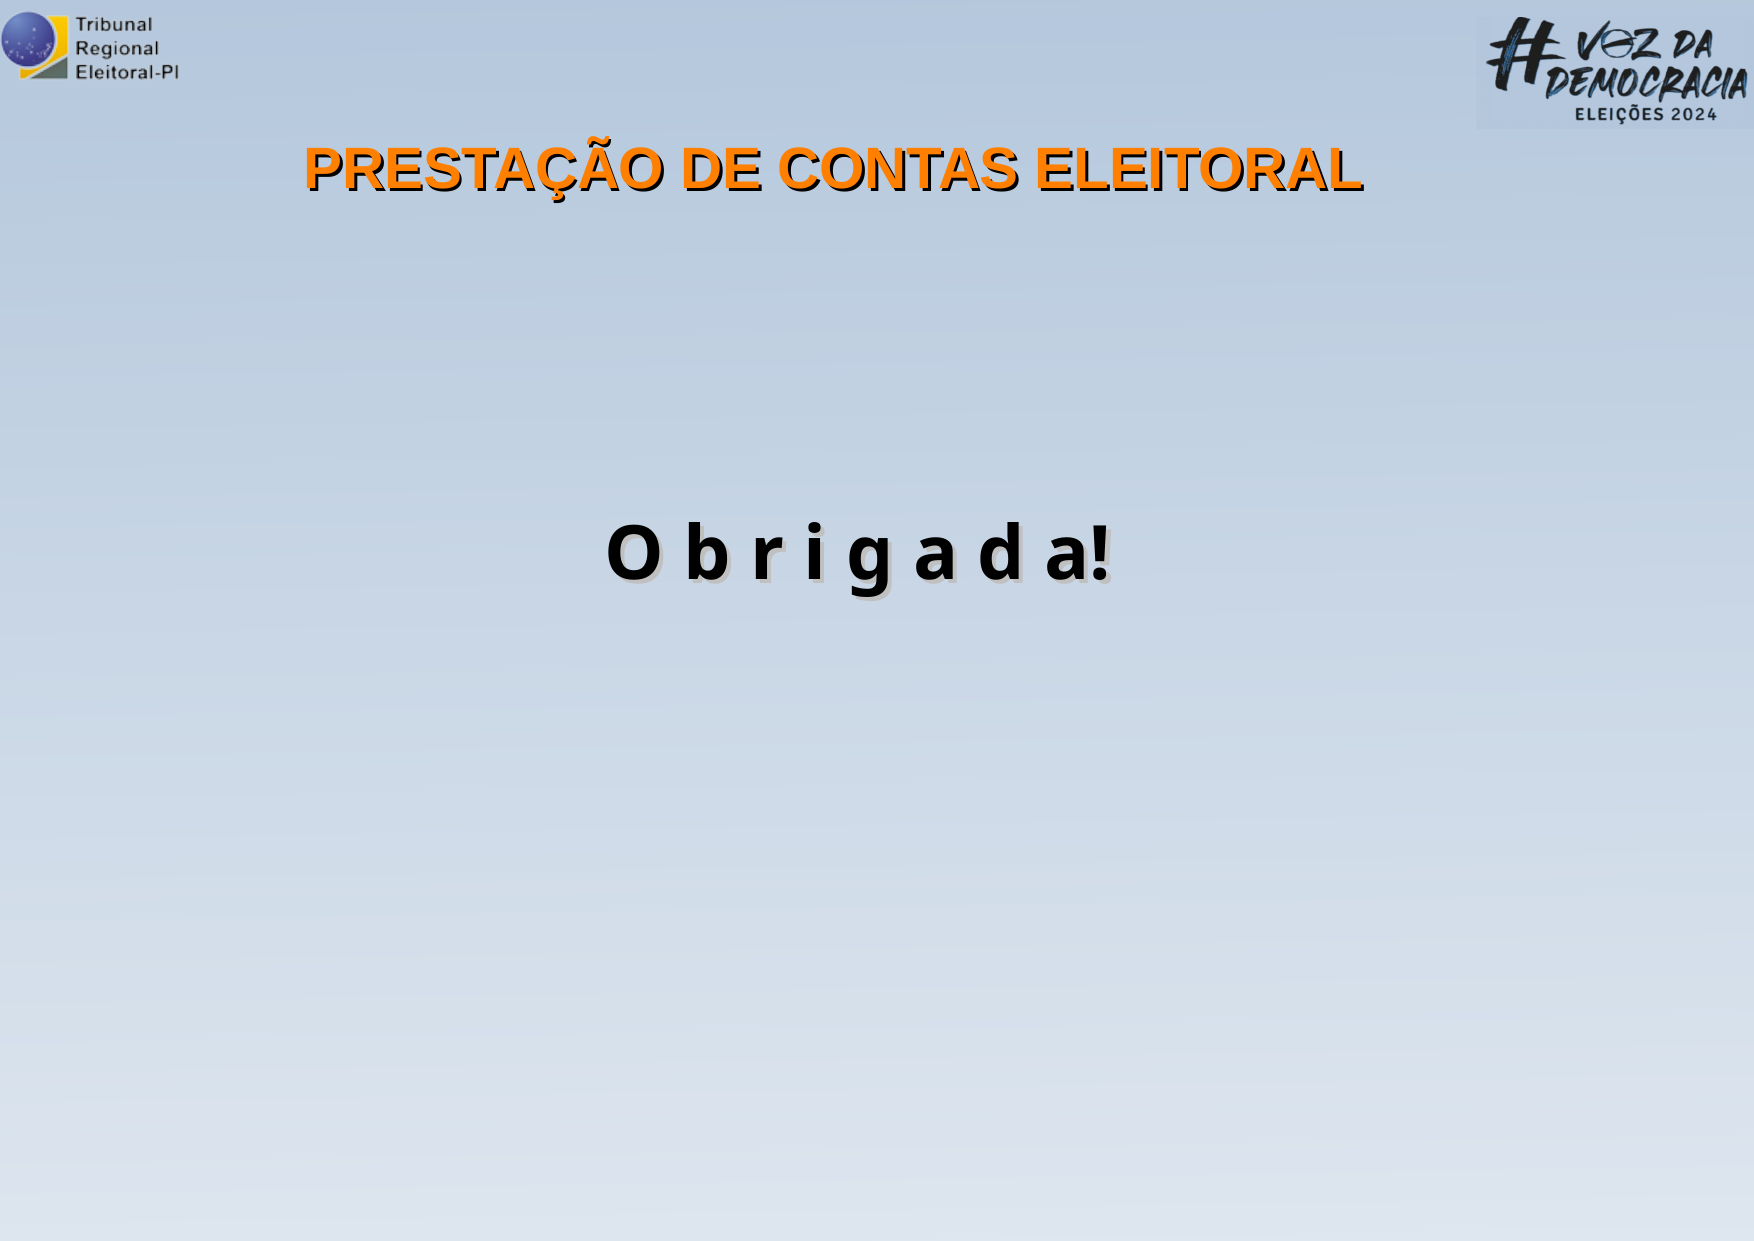

PRESTAÇÃO DE CONTAS ELEITORAL
# O b r i g a d a!